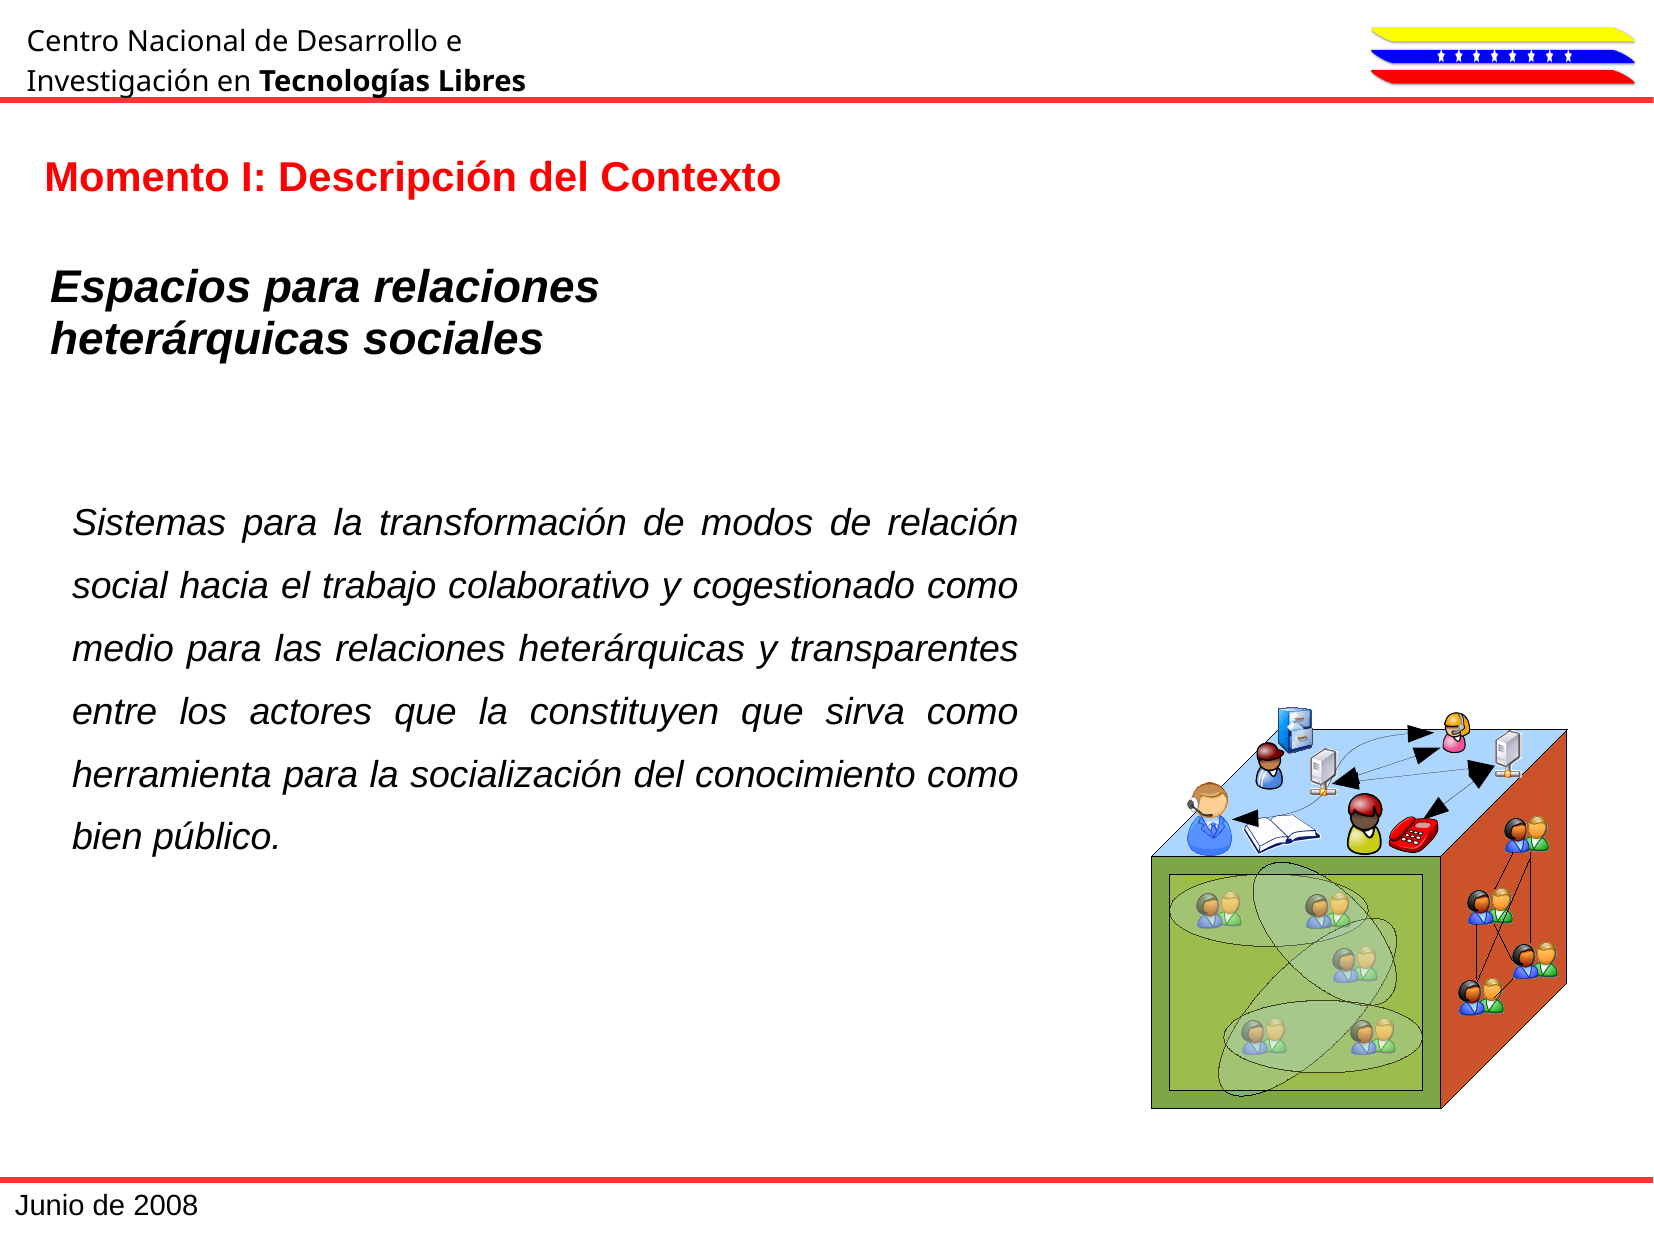

Momento I: Descripción del Contexto
Espacios para relaciones heterárquicas sociales
Sistemas para la transformación de modos de relación social hacia el trabajo colaborativo y cogestionado como medio para las relaciones heterárquicas y transparentes entre los actores que la constituyen que sirva como herramienta para la socialización del conocimiento como bien público.